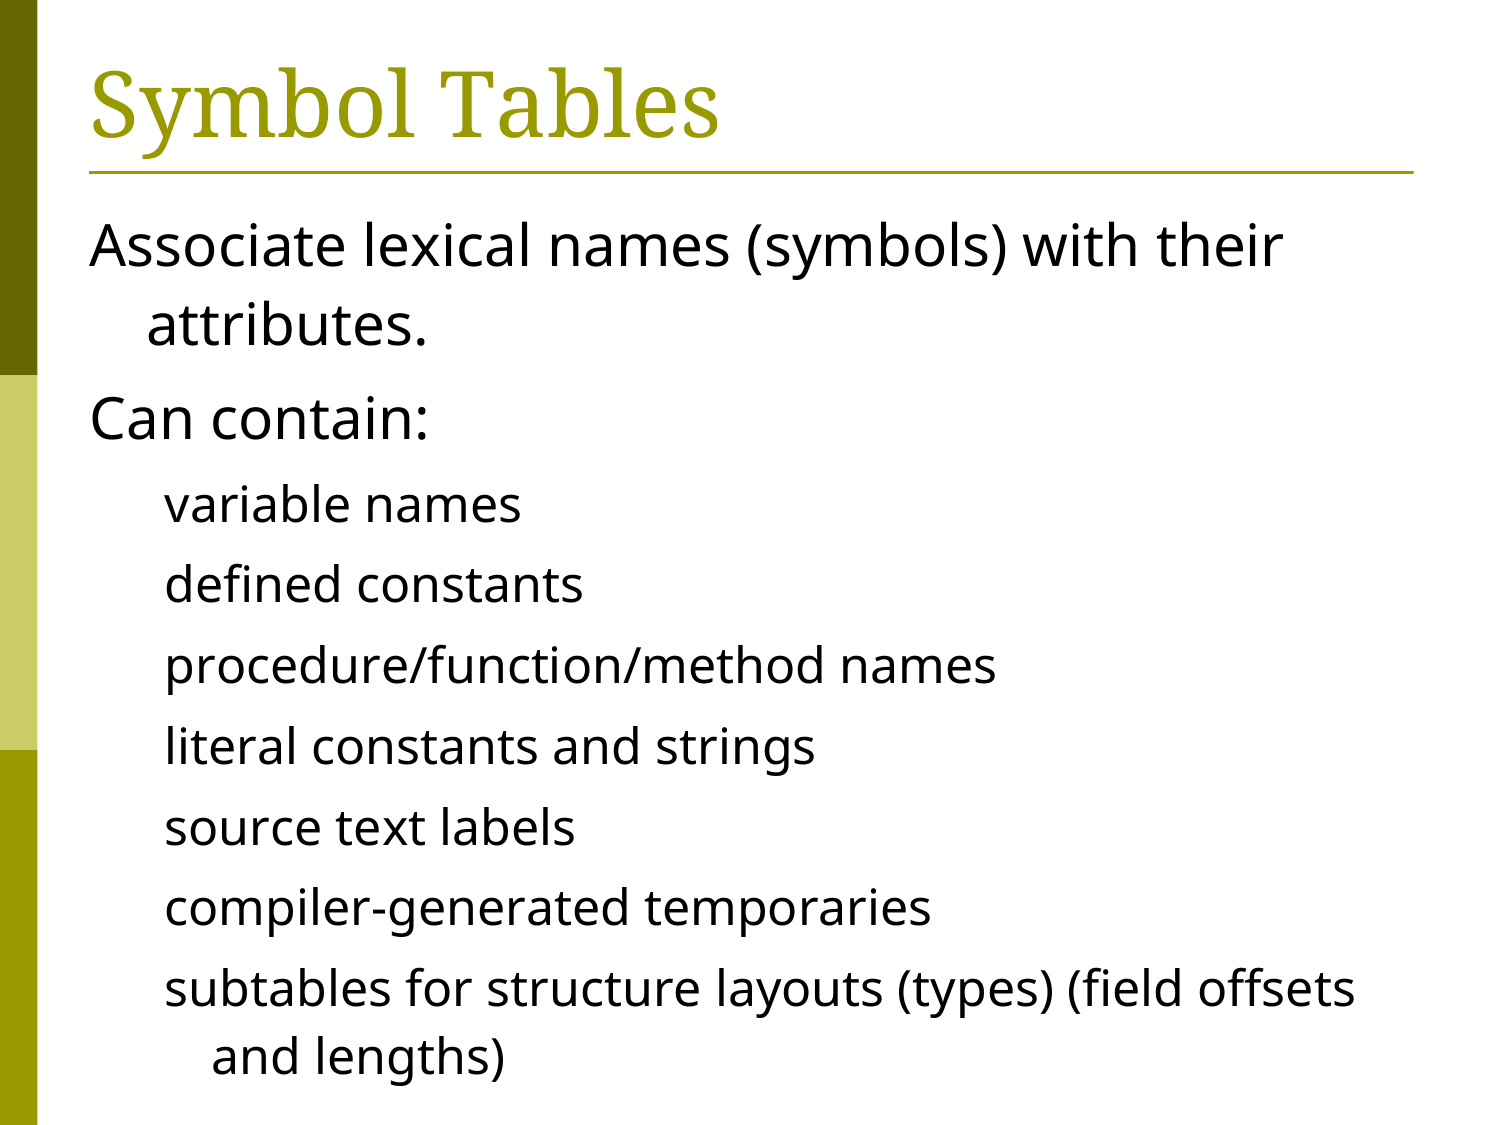

# Symbol Tables
Associate lexical names (symbols) with their attributes.
Can contain:
variable names
defined constants
procedure/function/method names
literal constants and strings
source text labels
compiler-generated temporaries
subtables for structure layouts (types) (field offsets and lengths)